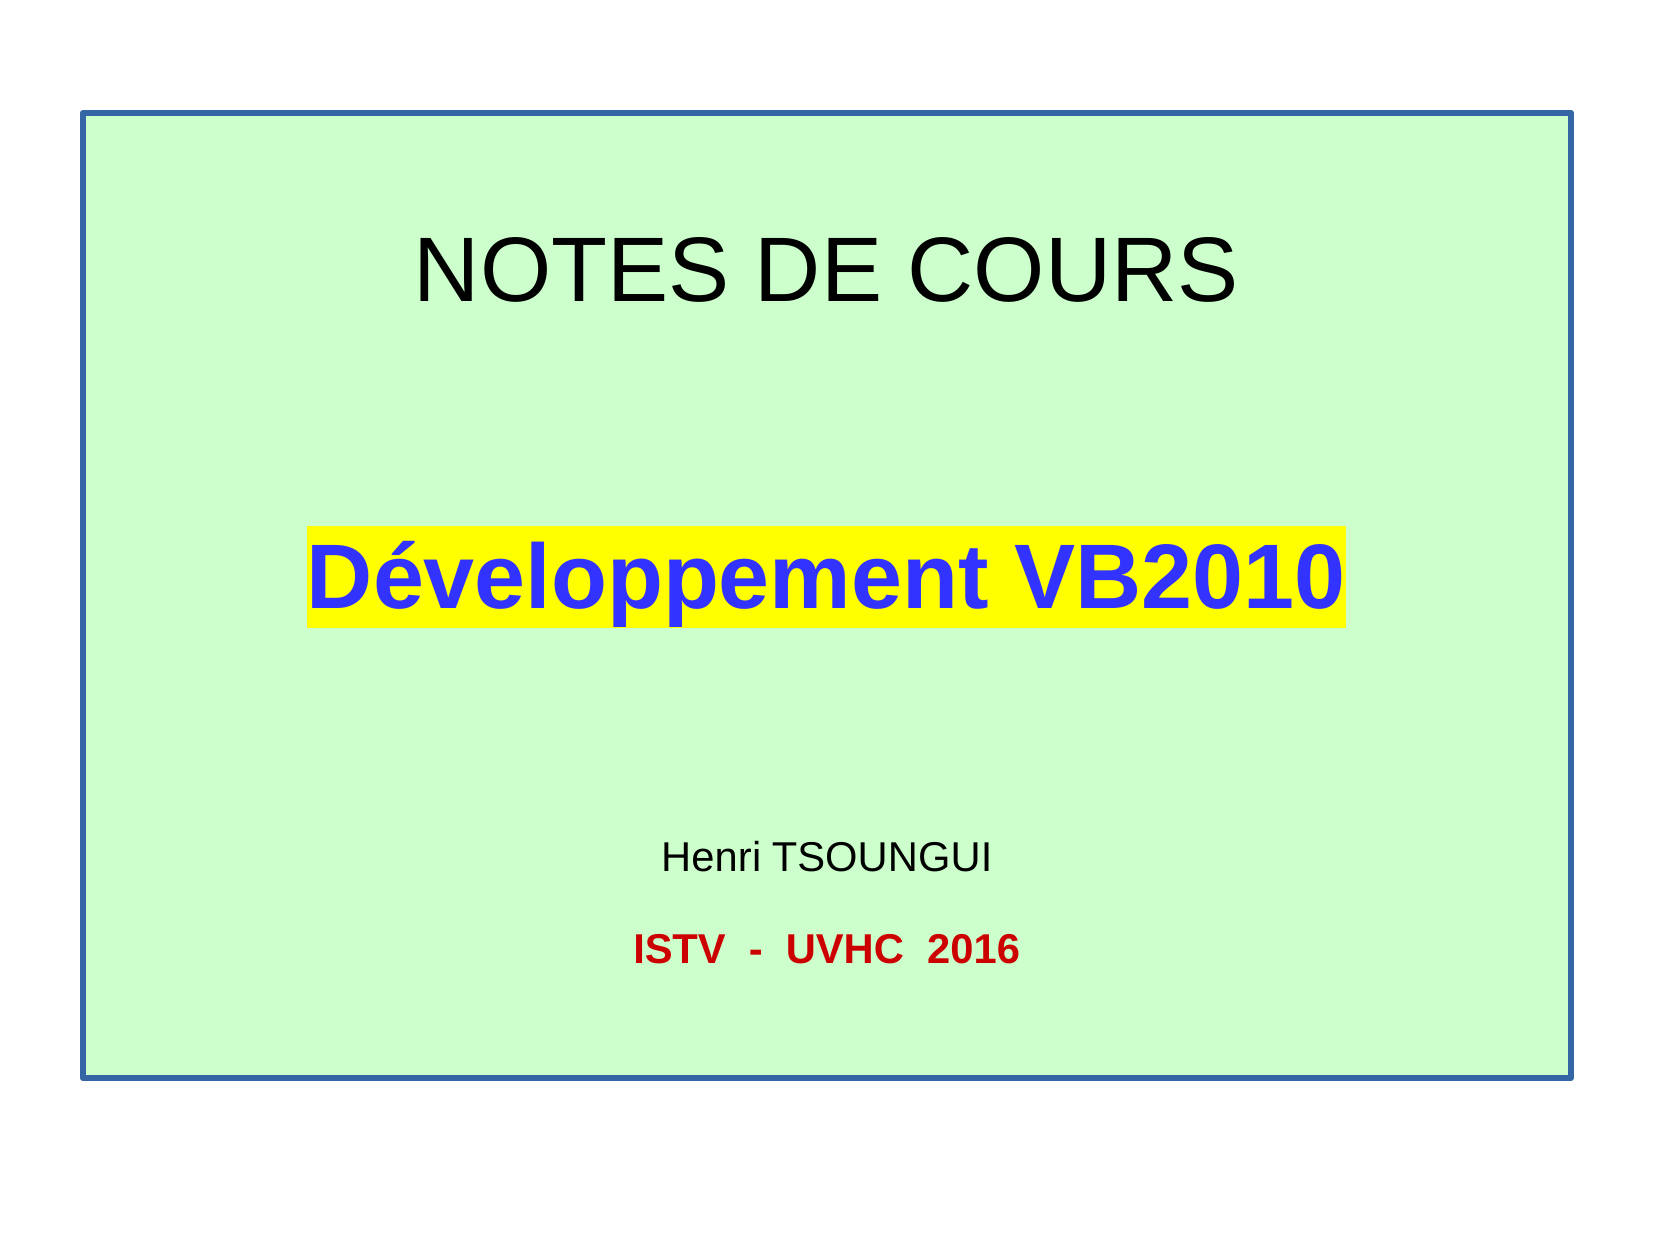

# NOTES DE COURS Développement VB2010 Henri TSOUNGUI ISTV - UVHC 2016